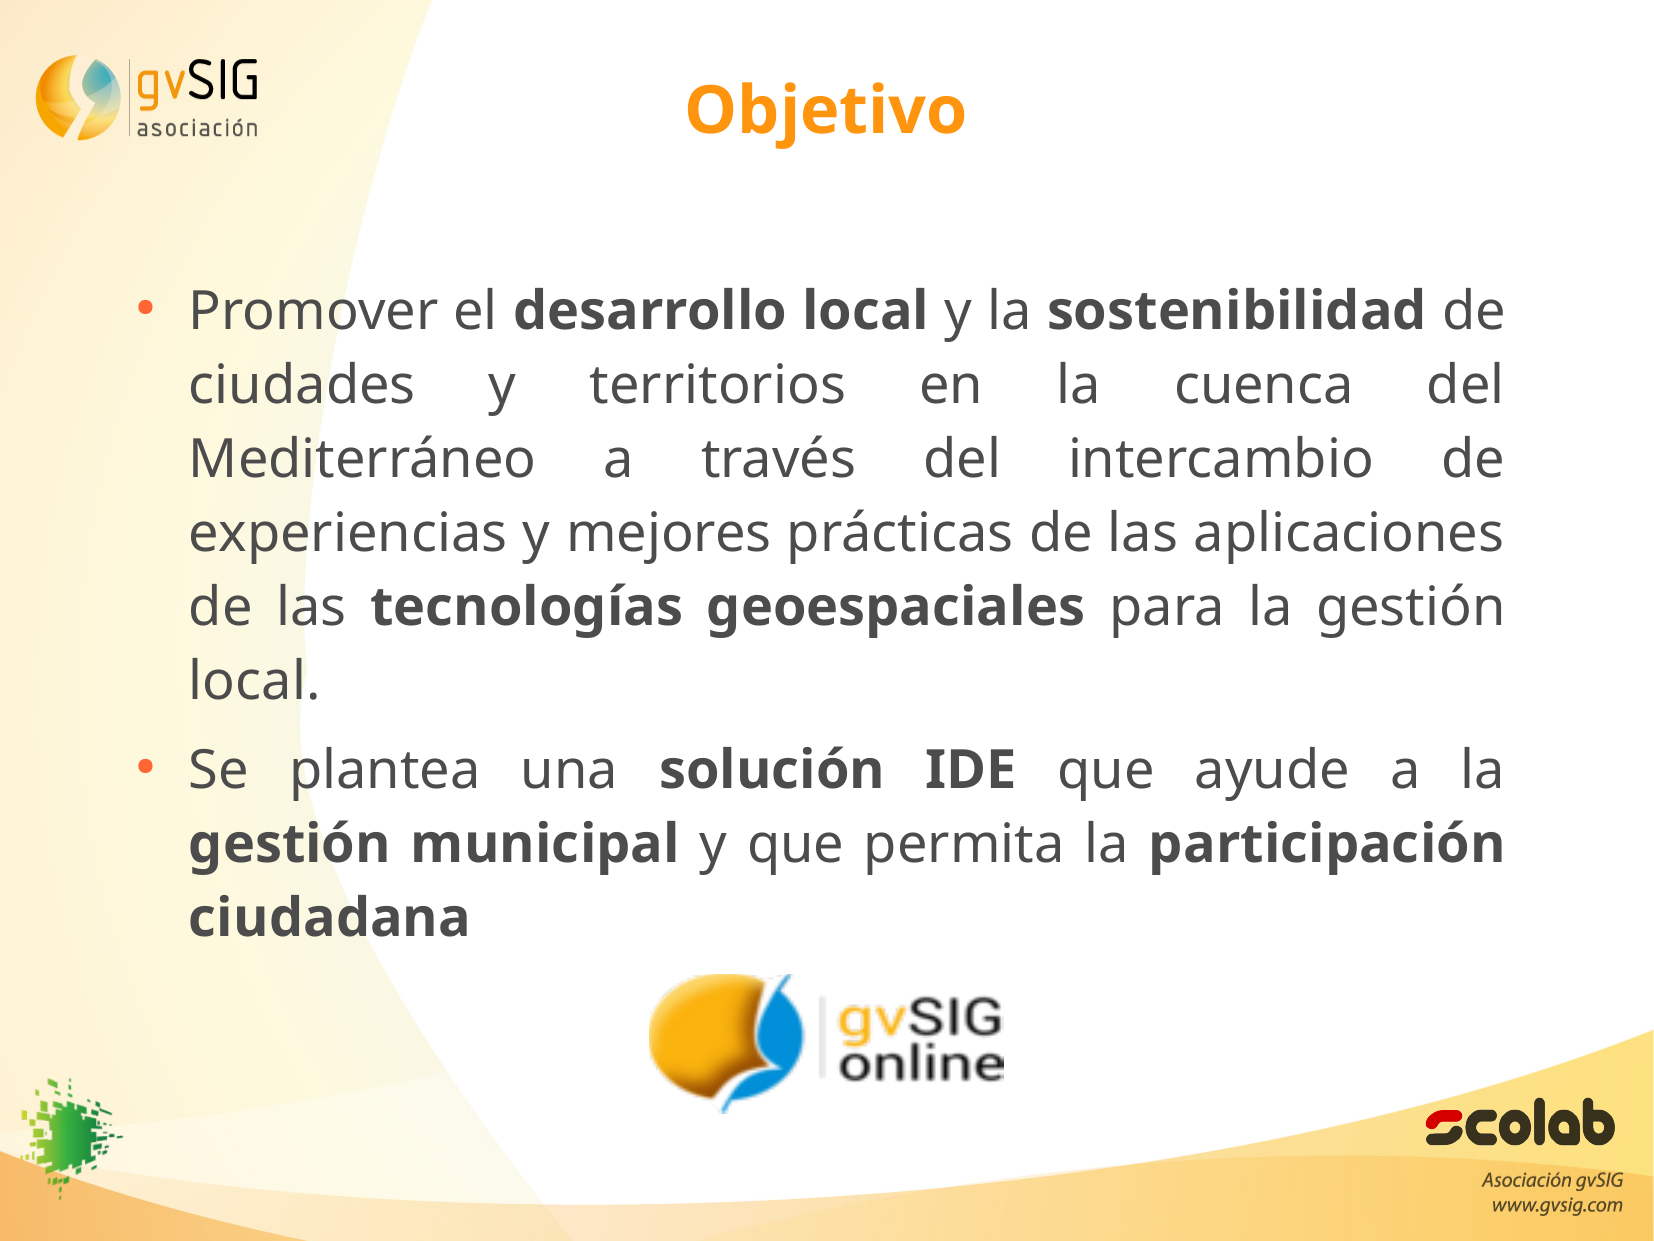

# Objetivo
Promover el desarrollo local y la sostenibilidad de ciudades y territorios en la cuenca del Mediterráneo a través del intercambio de experiencias y mejores prácticas de las aplicaciones de las tecnologías geoespaciales para la gestión local.
Se plantea una solución IDE que ayude a la gestión municipal y que permita la participación ciudadana